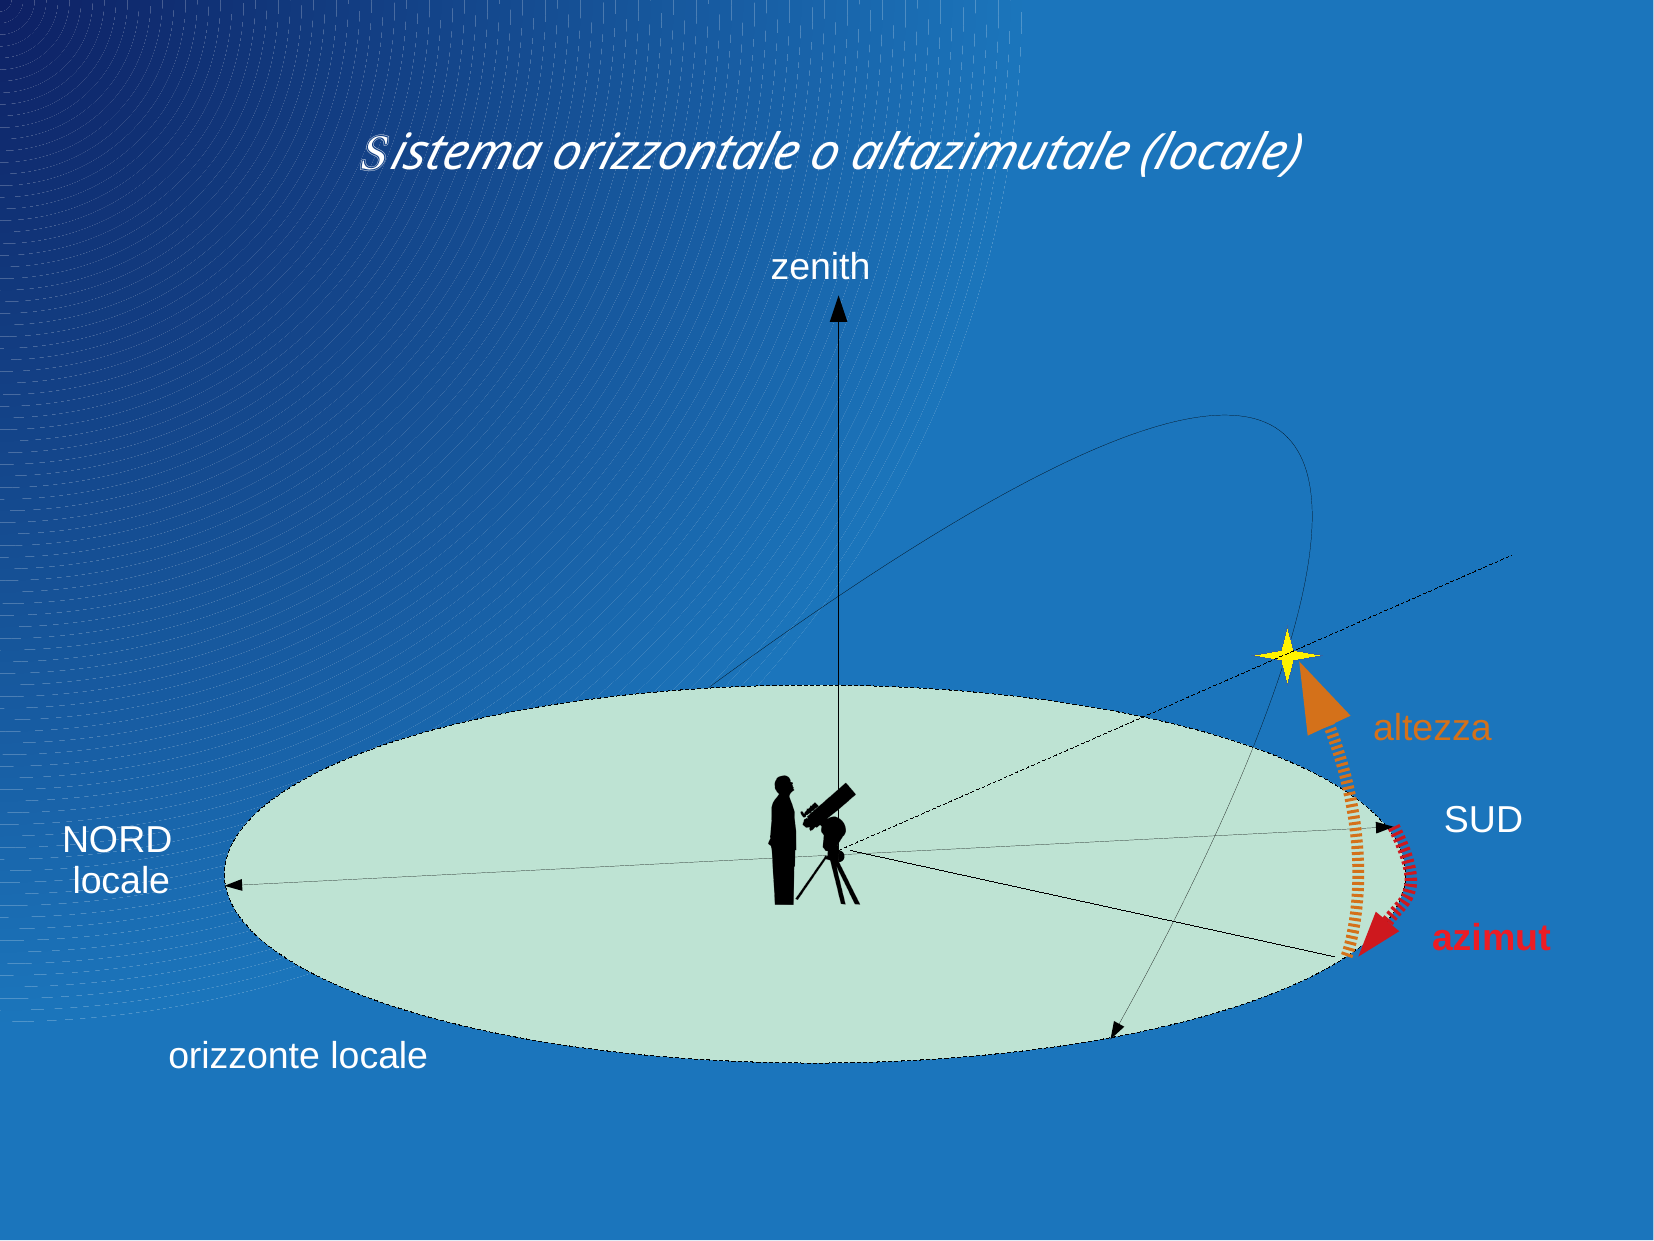

# Sistema orizzontale o altazimutale (locale)
zenith
altezza
SUD
NORD
 locale
azimut
orizzonte locale